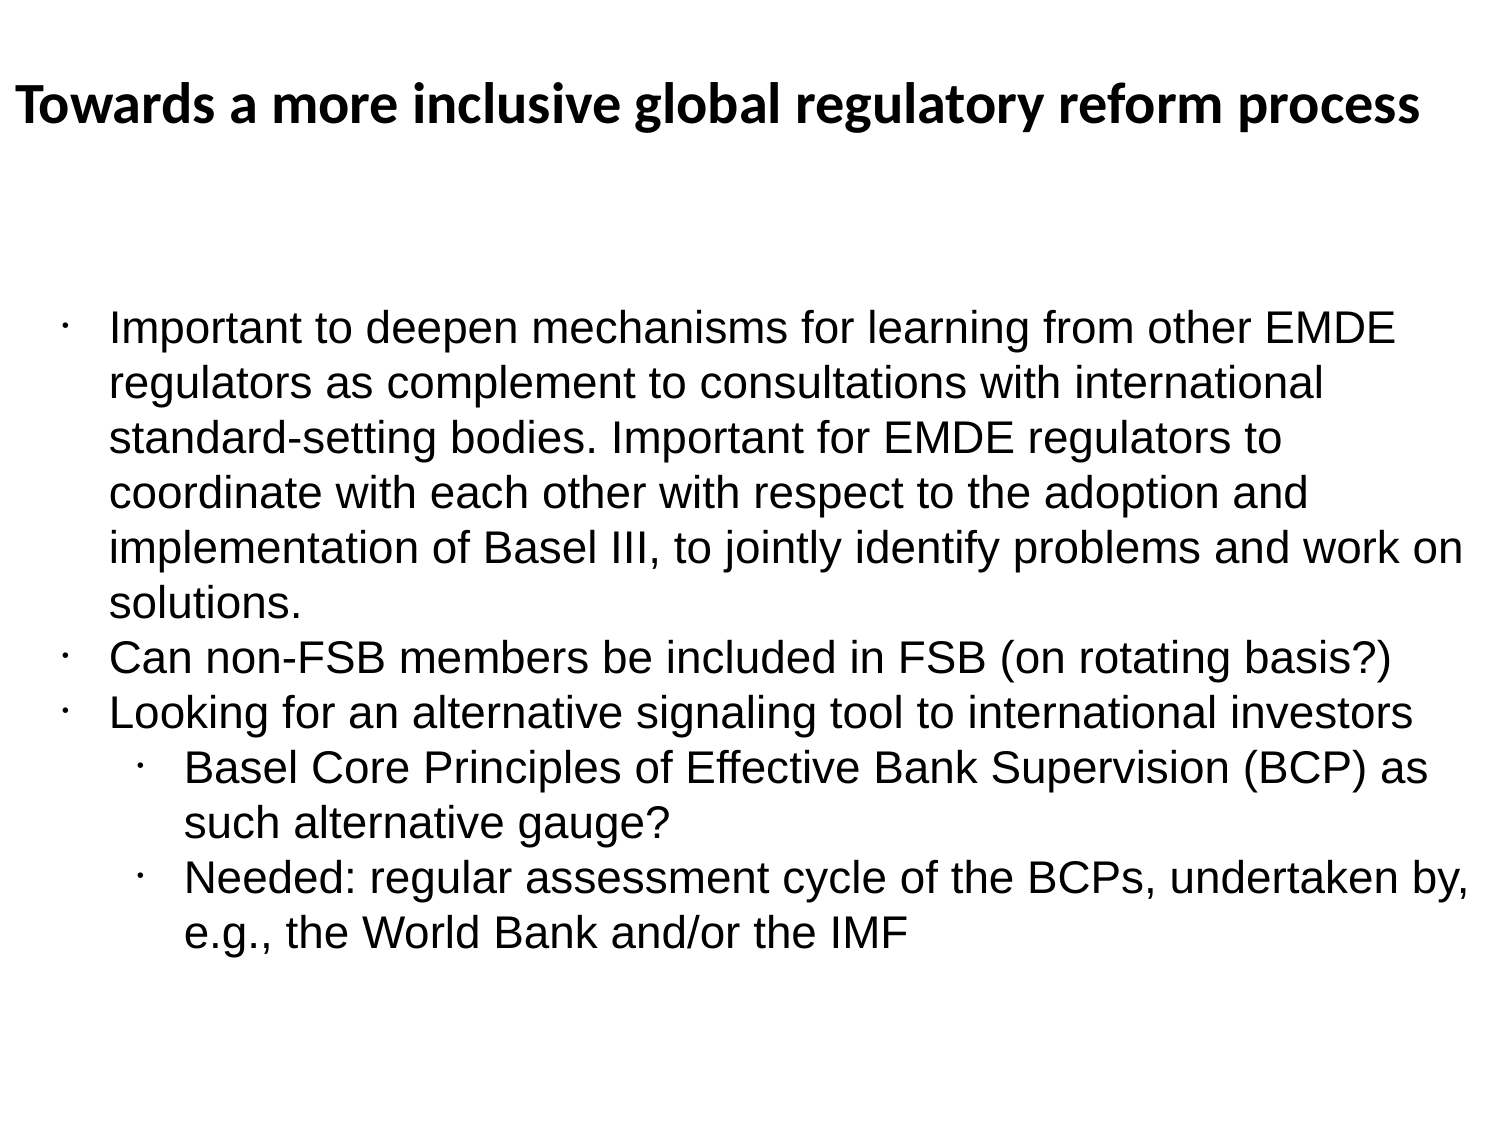

Towards a more inclusive global regulatory reform process
Important to deepen mechanisms for learning from other EMDE regulators as complement to consultations with international standard-setting bodies. Important for EMDE regulators to coordinate with each other with respect to the adoption and implementation of Basel III, to jointly identify problems and work on solutions.
Can non-FSB members be included in FSB (on rotating basis?)
Looking for an alternative signaling tool to international investors
Basel Core Principles of Effective Bank Supervision (BCP) as such alternative gauge?
Needed: regular assessment cycle of the BCPs, undertaken by, e.g., the World Bank and/or the IMF